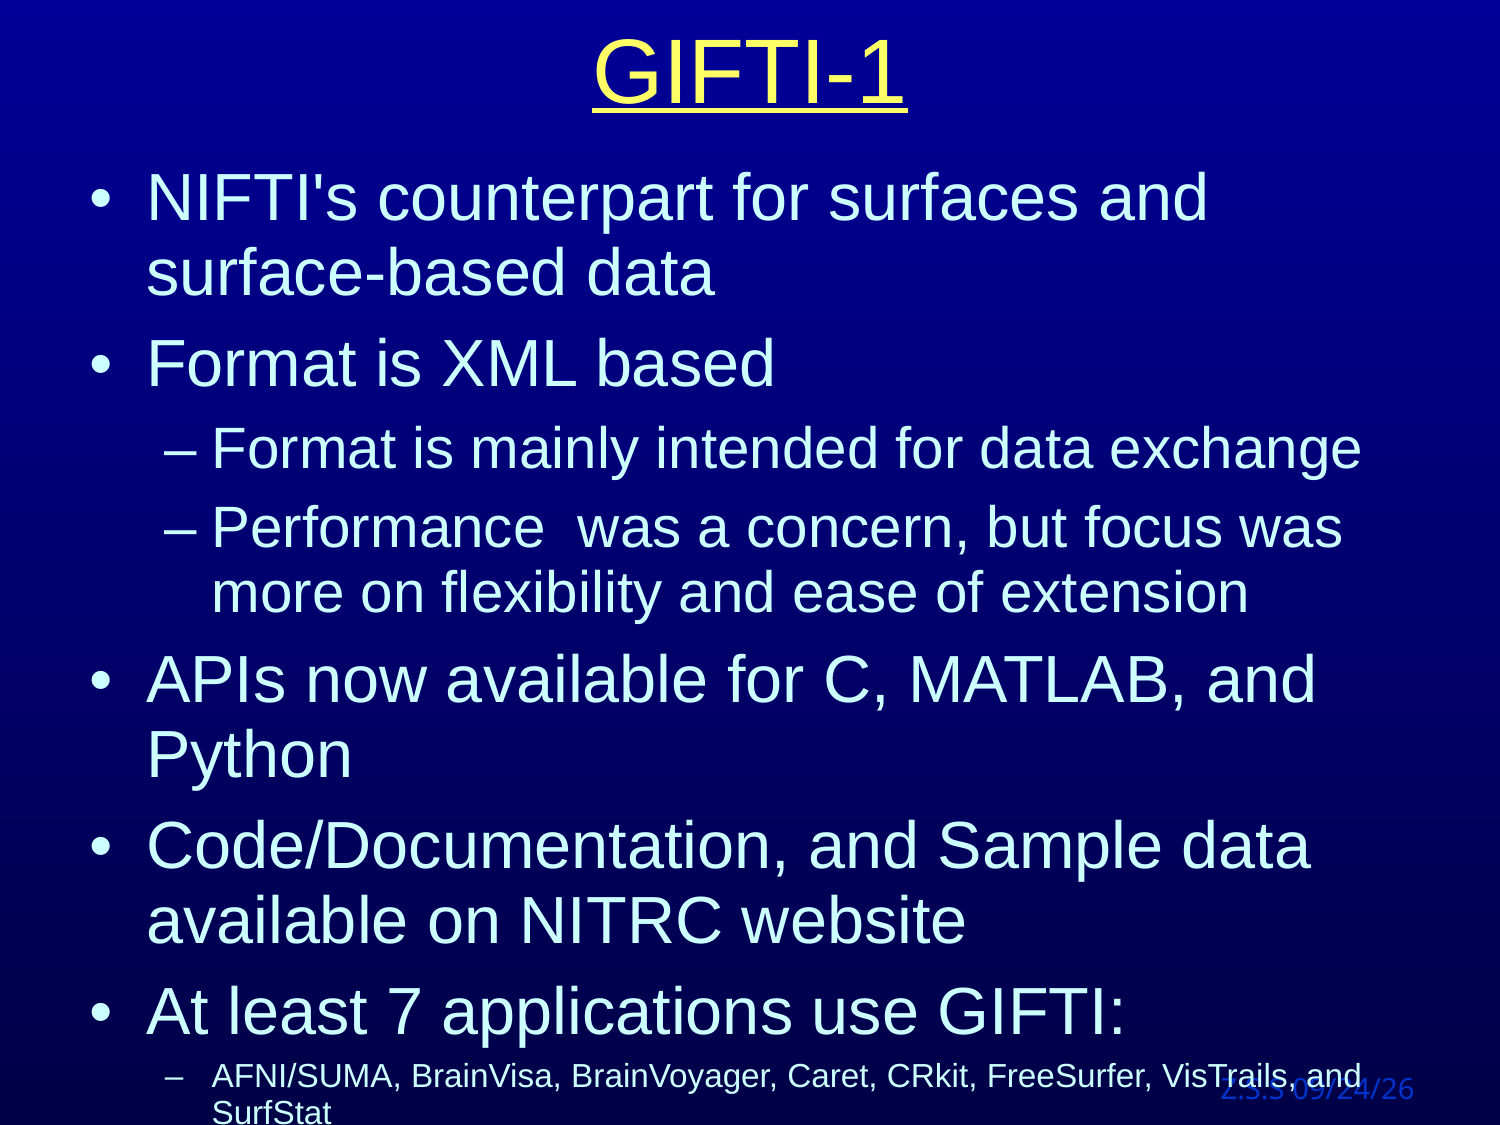

# GIFTI-1
NIFTI's counterpart for surfaces and surface-based data
Format is XML based
Format is mainly intended for data exchange
Performance was a concern, but focus was more on flexibility and ease of extension
APIs now available for C, MATLAB, and Python
Code/Documentation, and Sample data available on NITRC website
At least 7 applications use GIFTI:
AFNI/SUMA, BrainVisa, BrainVoyager, Caret, CRkit, FreeSurfer, VisTrails, and SurfStat
Efforts underway to set up data and define tests to help with format compliance